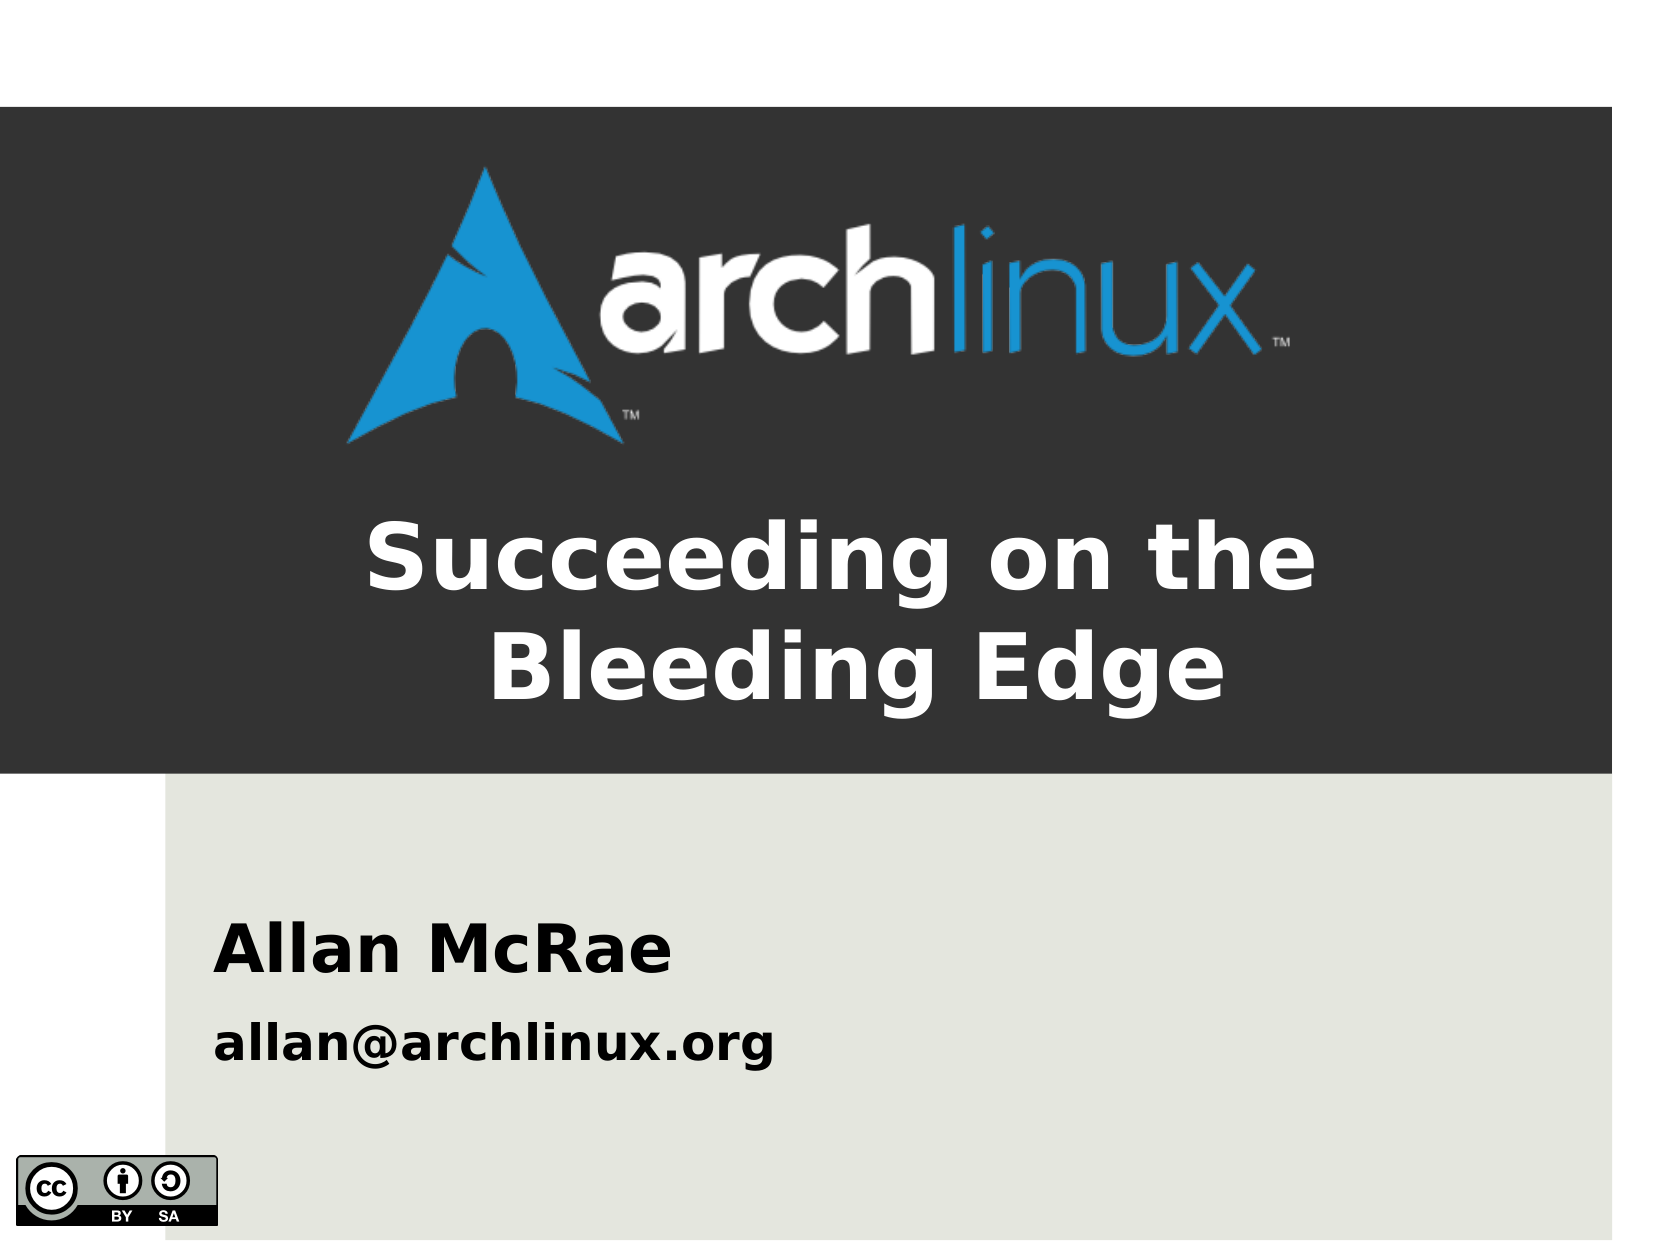

#
Succeeding on the
Bleeding Edge
Allan McRae
allan@archlinux.org